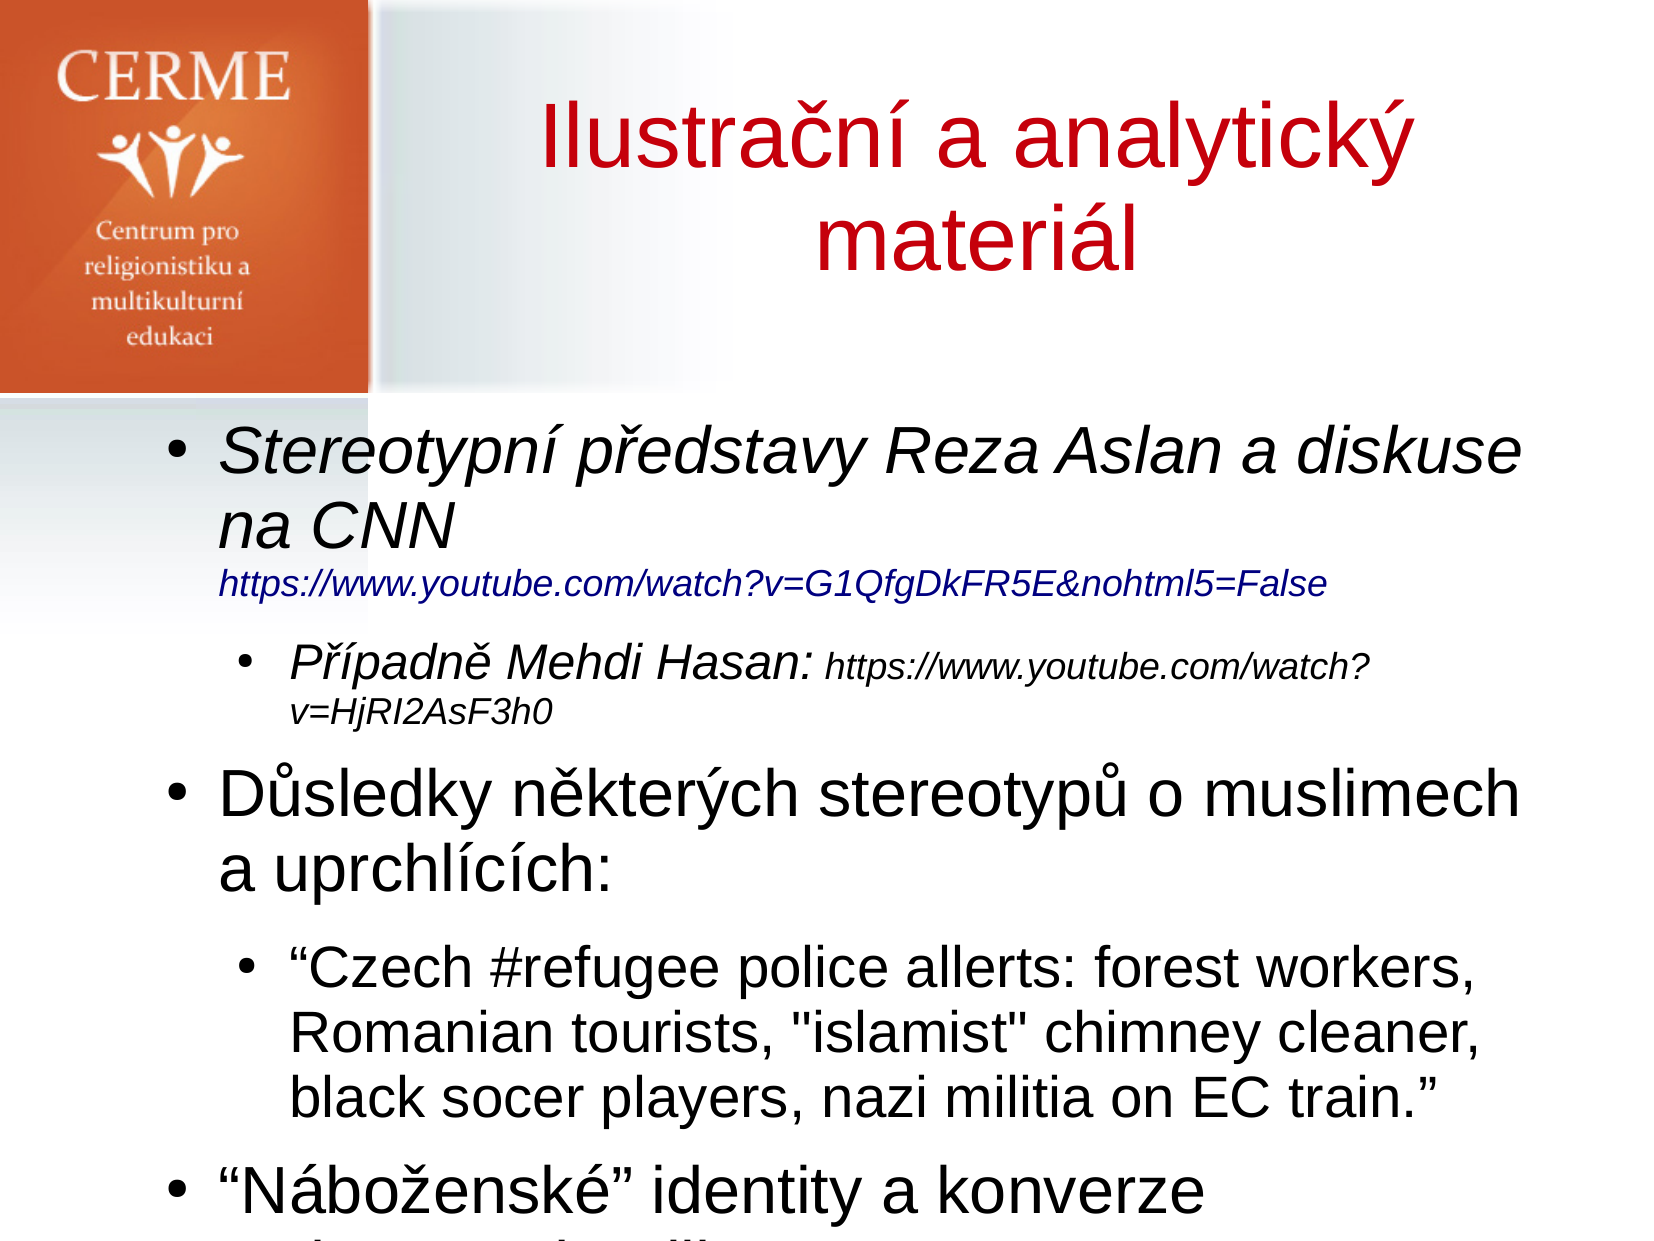

# Ilustrační a analytický materiál
Stereotypní představy Reza Aslan a diskuse na CNN https://www.youtube.com/watch?v=G1QfgDkFR5E&nohtml5=False
Případně Mehdi Hasan: https://www.youtube.com/watch?v=HjRI2AsF3h0
Důsledky některých stereotypů o muslimech a uprchlících:
“Czech ‪#‎refugee‬ police allerts: forest workers, Romanian tourists, "islamist" chimney cleaner, black socer players, nazi militia on EC train.”
“Náboženské” identity a konverze Muhammada Aliho https://www.youtube.com/watch?v=rtxfTEyJZg4&nohtml5=False
Stereotypy a každodenní praxe – morálně problematický experiment: https://www.facebook.com/HateFreeCulture/videos/696016720499825/
Hybridní identity a islám v Indii (Dargáh Nizamuddína Awliji, Dillí; video MVI_5582.avi)